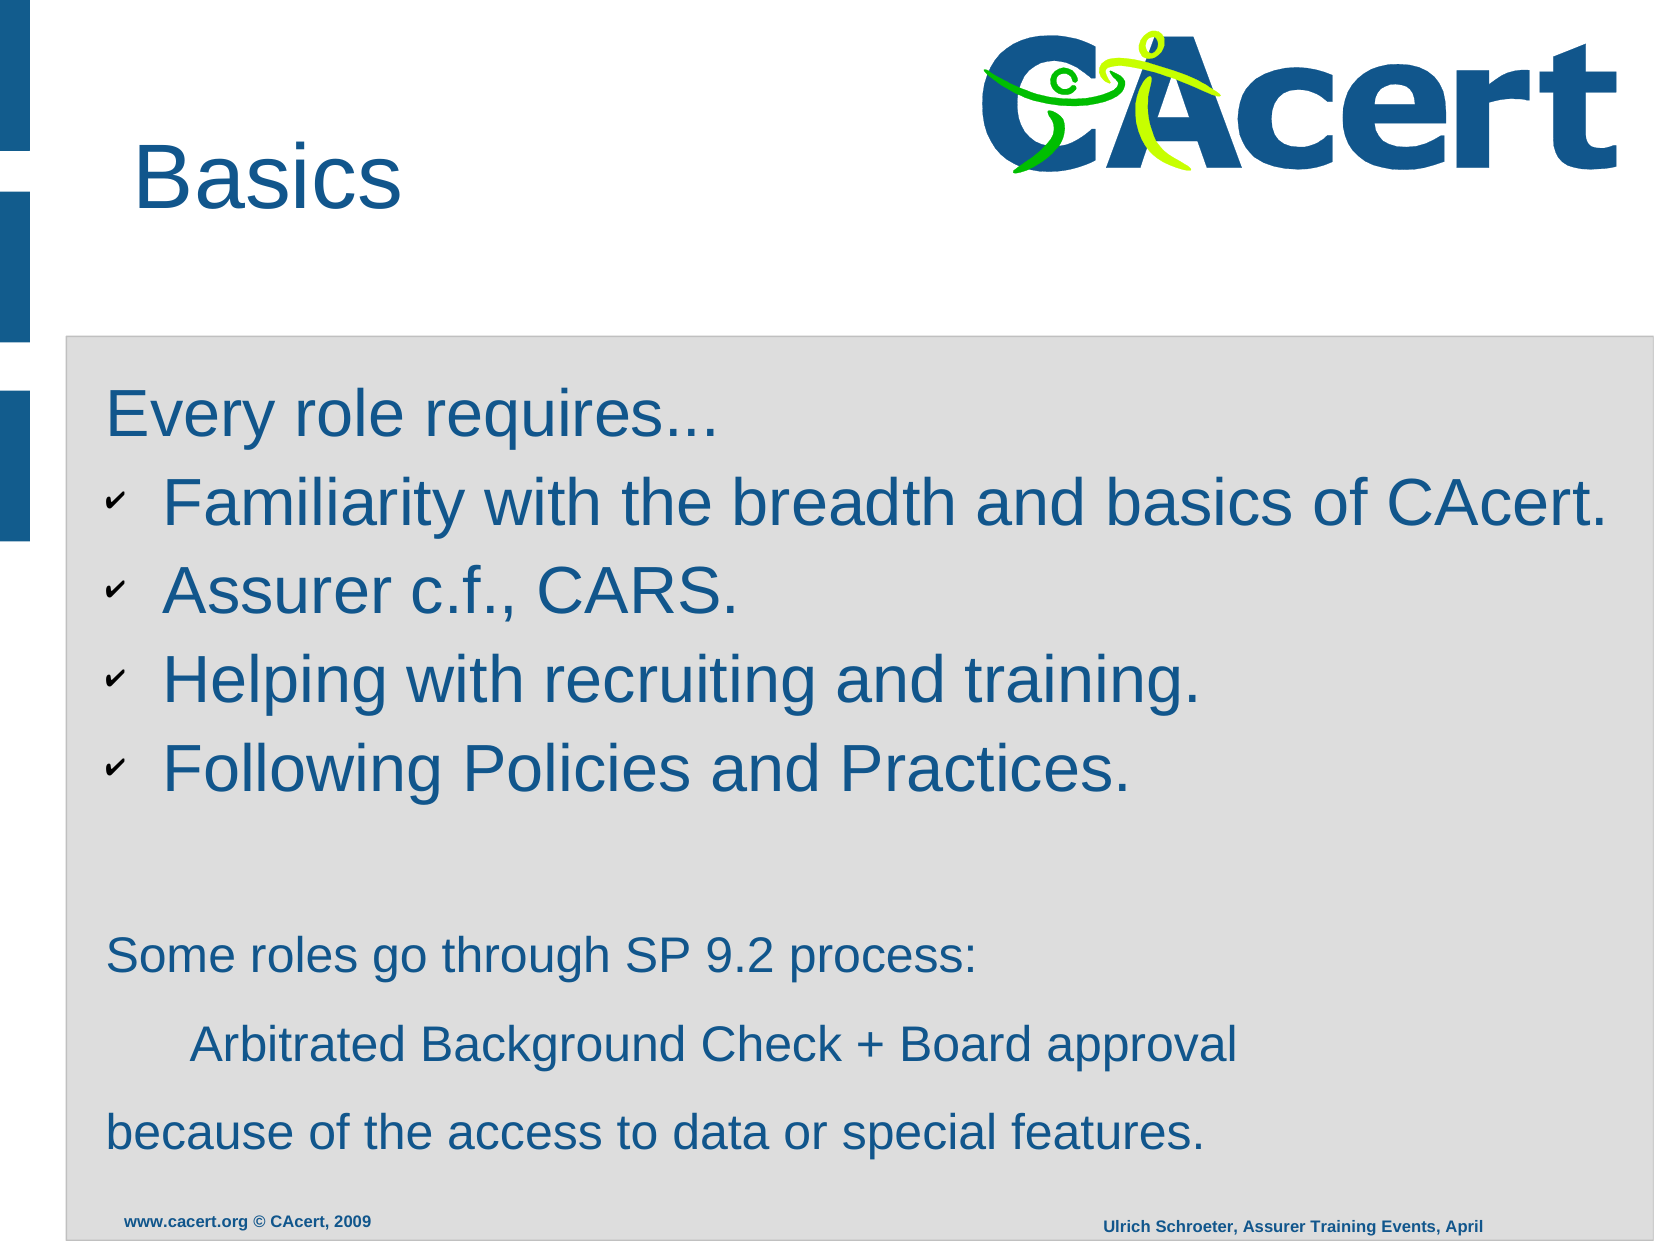

Basics
Every role requires...
 Familiarity with the breadth and basics of CAcert.
 Assurer c.f., CARS.
 Helping with recruiting and training.
 Following Policies and Practices.
Some roles go through SP 9.2 process:
 Arbitrated Background Check + Board approval
because of the access to data or special features.